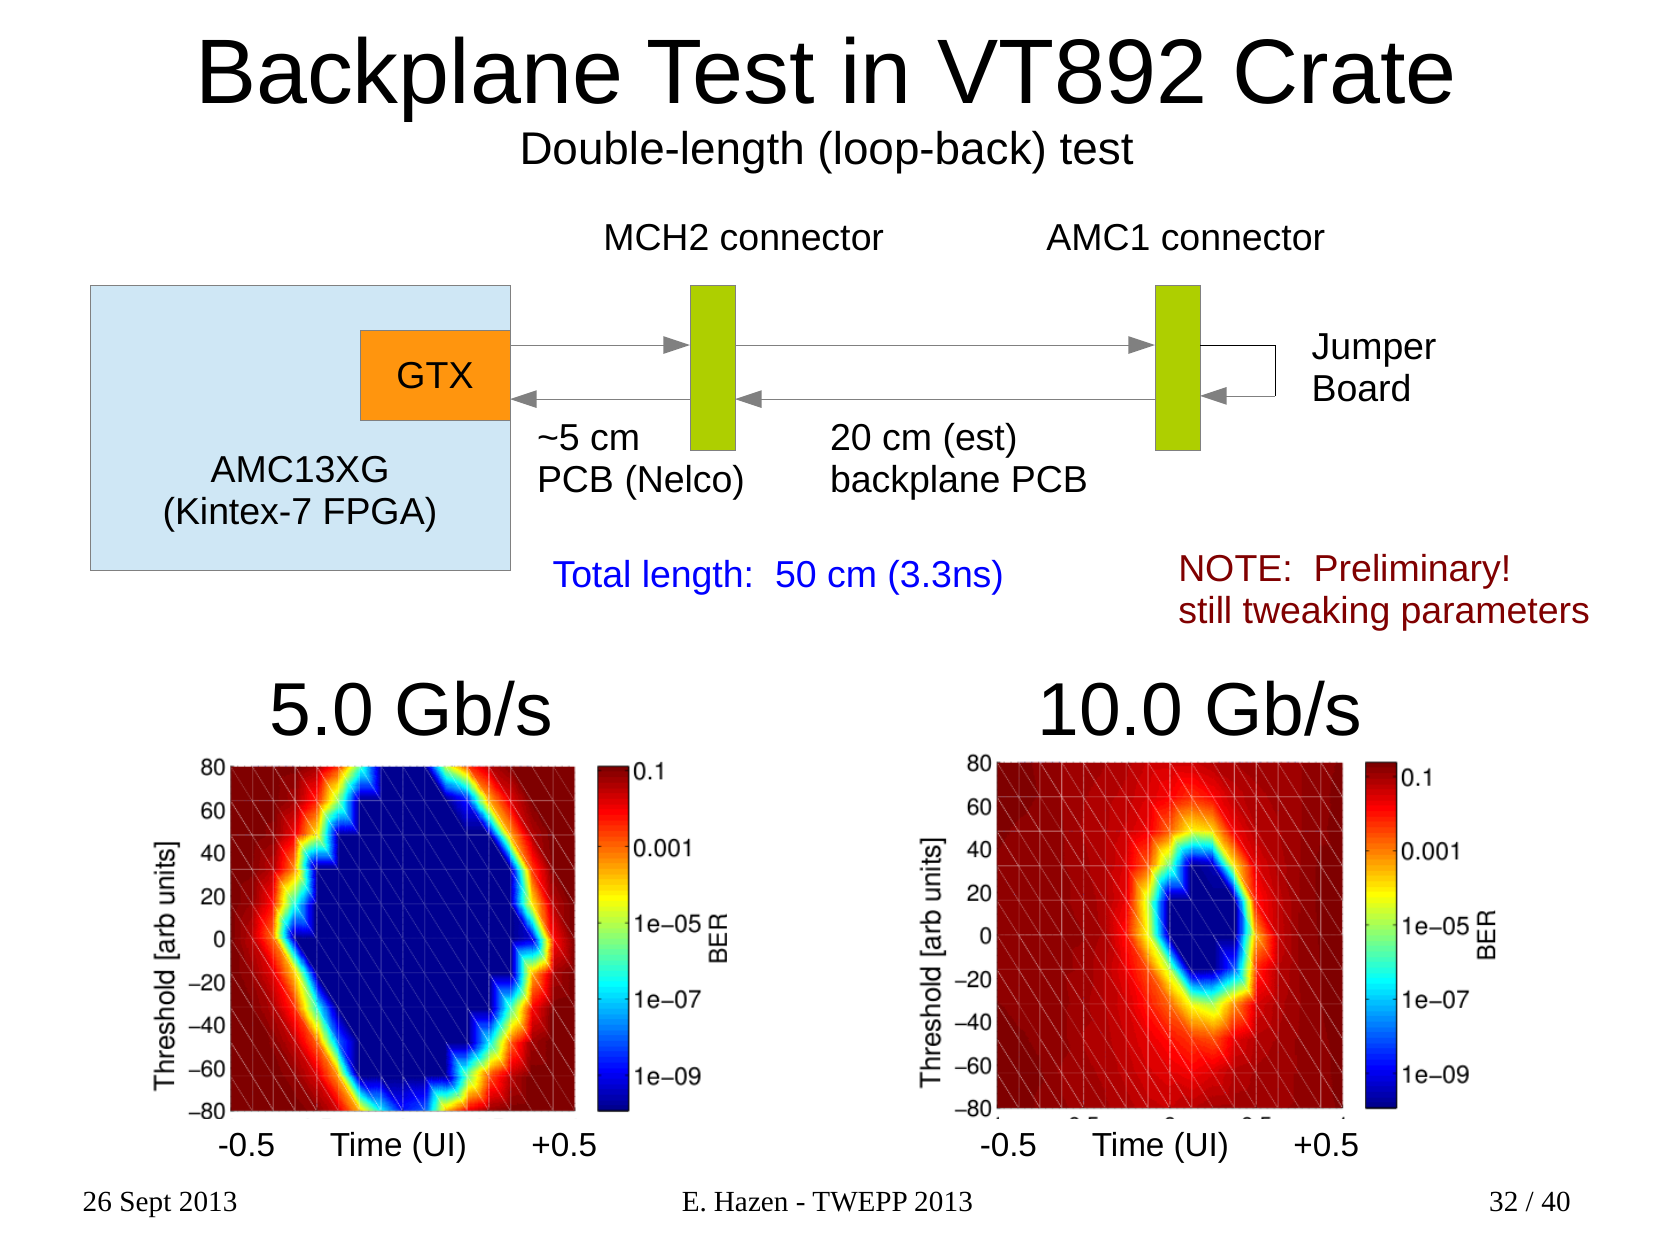

# Backplane Test in VT892 Crate Double-length (loop-back) test
MCH2 connector
AMC1 connector
AMC13XG
(Kintex-7 FPGA)
Jumper
Board
GTX
~5 cm
PCB (Nelco)
20 cm (est)
backplane PCB
NOTE: Preliminary!
still tweaking parameters
Total length: 50 cm (3.3ns)
5.0 Gb/s
10.0 Gb/s
-0.5 Time (UI) +0.5
-0.5 Time (UI) +0.5
26 Sept 2013
E. Hazen - TWEPP 2013
32